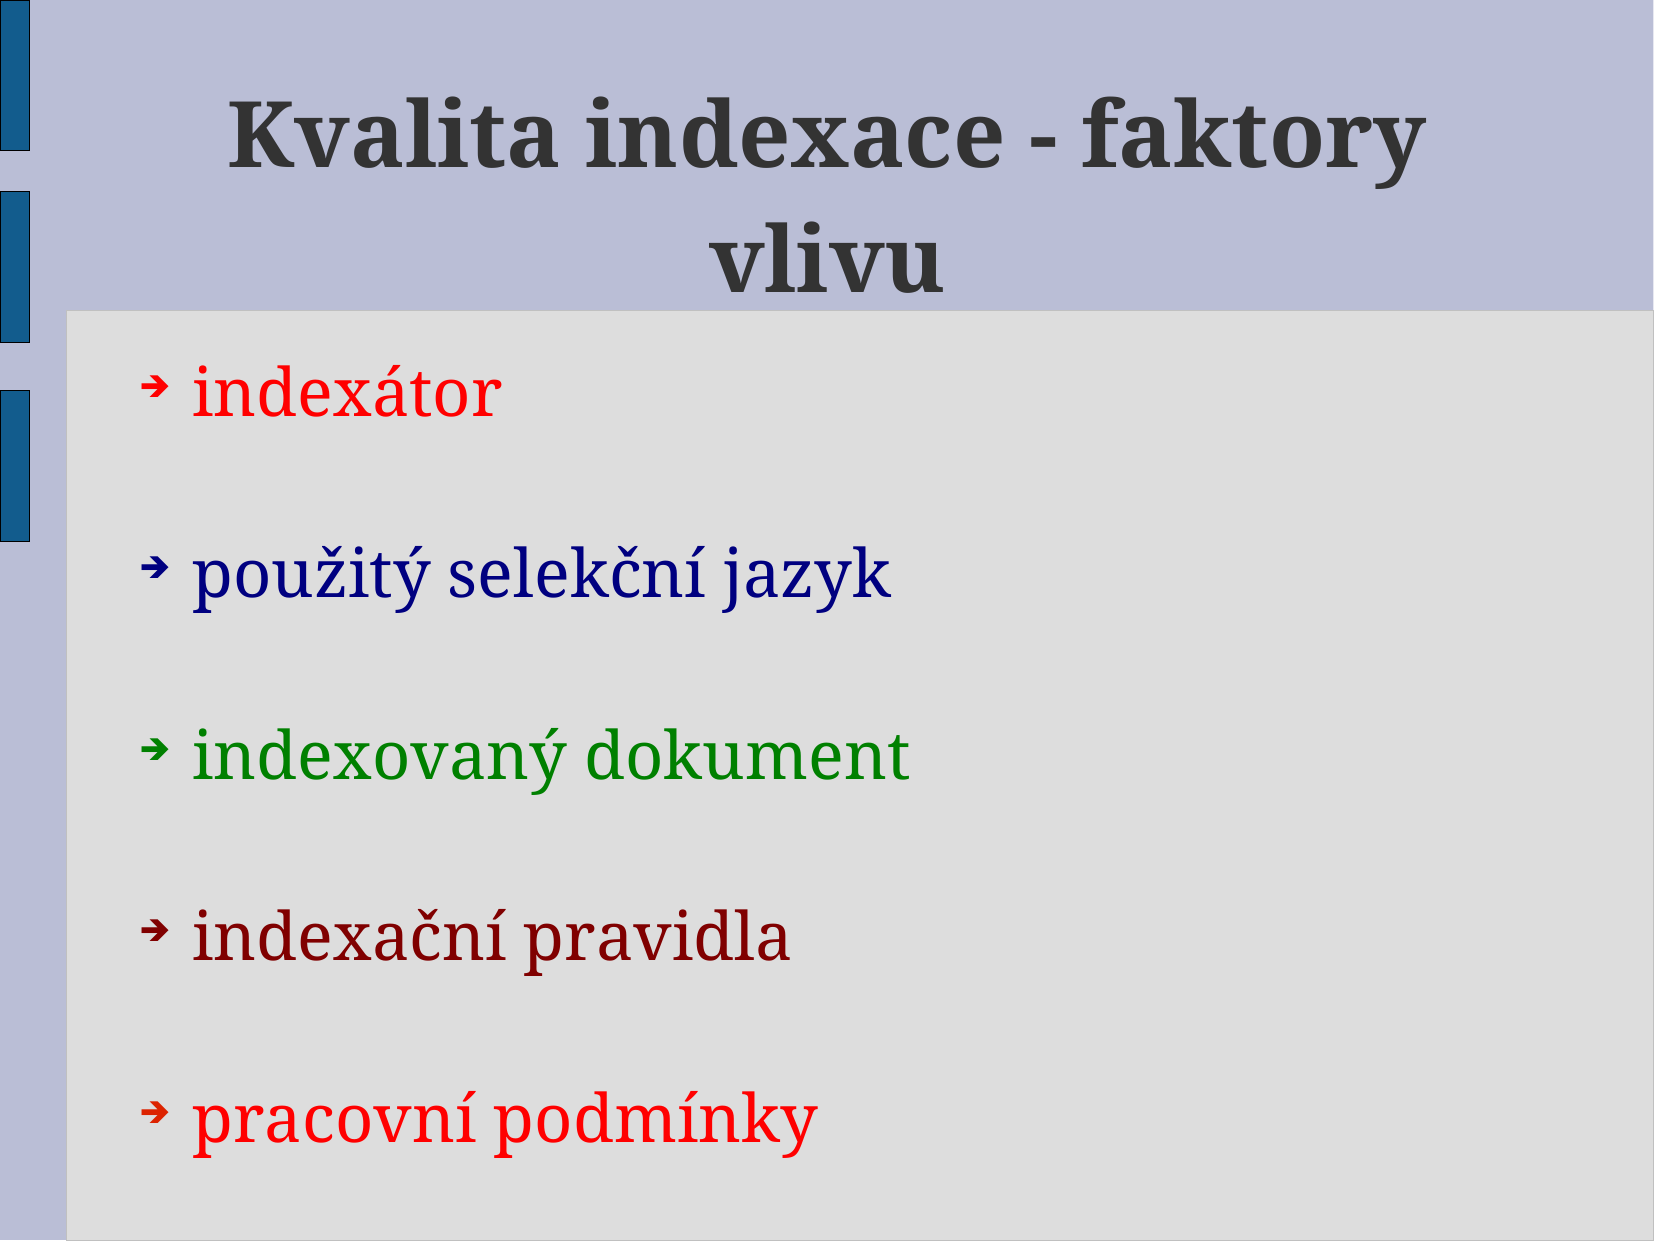

# Kvalita indexace - faktory vlivu
indexátor
použitý selekční jazyk
indexovaný dokument
indexační pravidla
pracovní podmínky